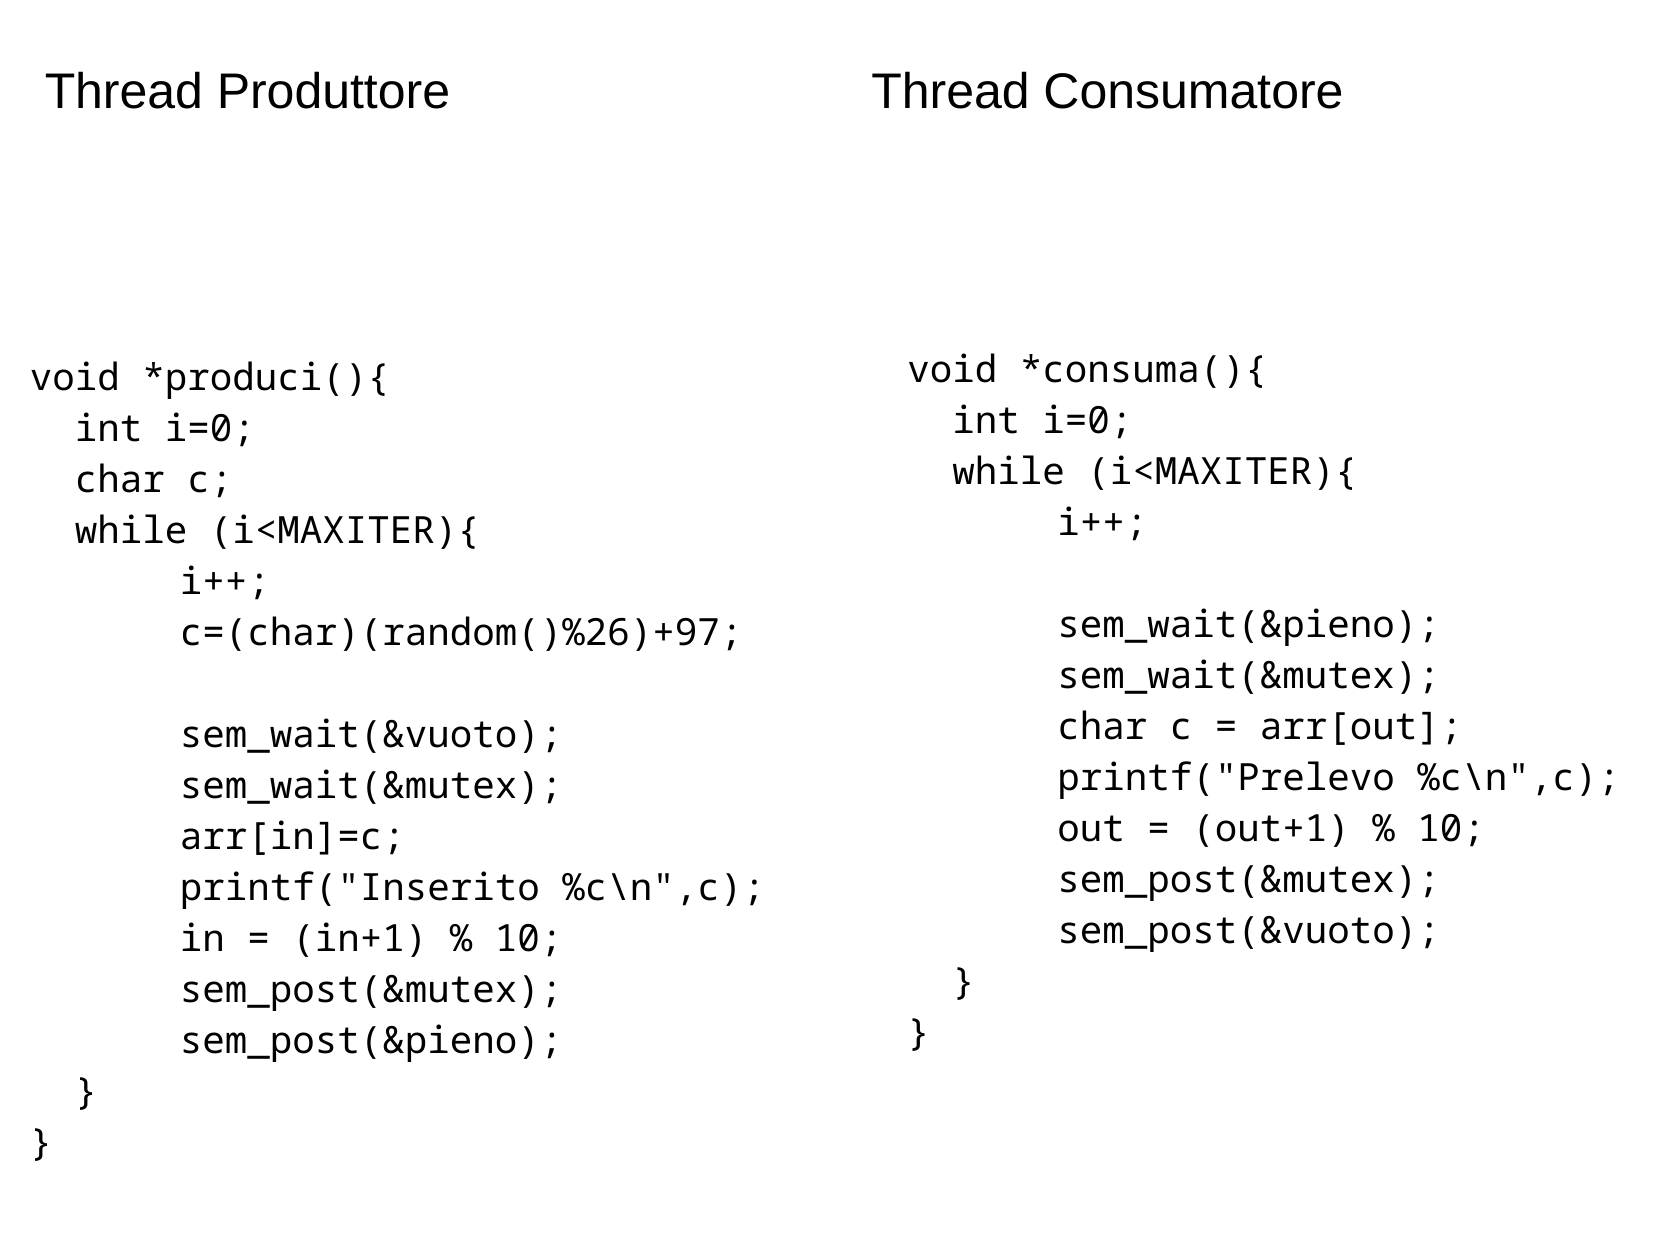

Thread Produttore
Thread Consumatore
void *consuma(){
 int i=0;
 while (i<MAXITER){
 	i++;
 	sem_wait(&pieno);
 	sem_wait(&mutex);
 	char c = arr[out];
		printf("Prelevo %c\n",c);
 	out = (out+1) % 10;
 	sem_post(&mutex);
 	sem_post(&vuoto);
 }
}
void *produci(){
 int i=0;
 char c;
 while (i<MAXITER){
 	i++;
 	c=(char)(random()%26)+97;
 	sem_wait(&vuoto);
 	sem_wait(&mutex);
 	arr[in]=c;
	 	printf("Inserito %c\n",c);
 	in = (in+1) % 10;
 	sem_post(&mutex);
 	sem_post(&pieno);
 }
}